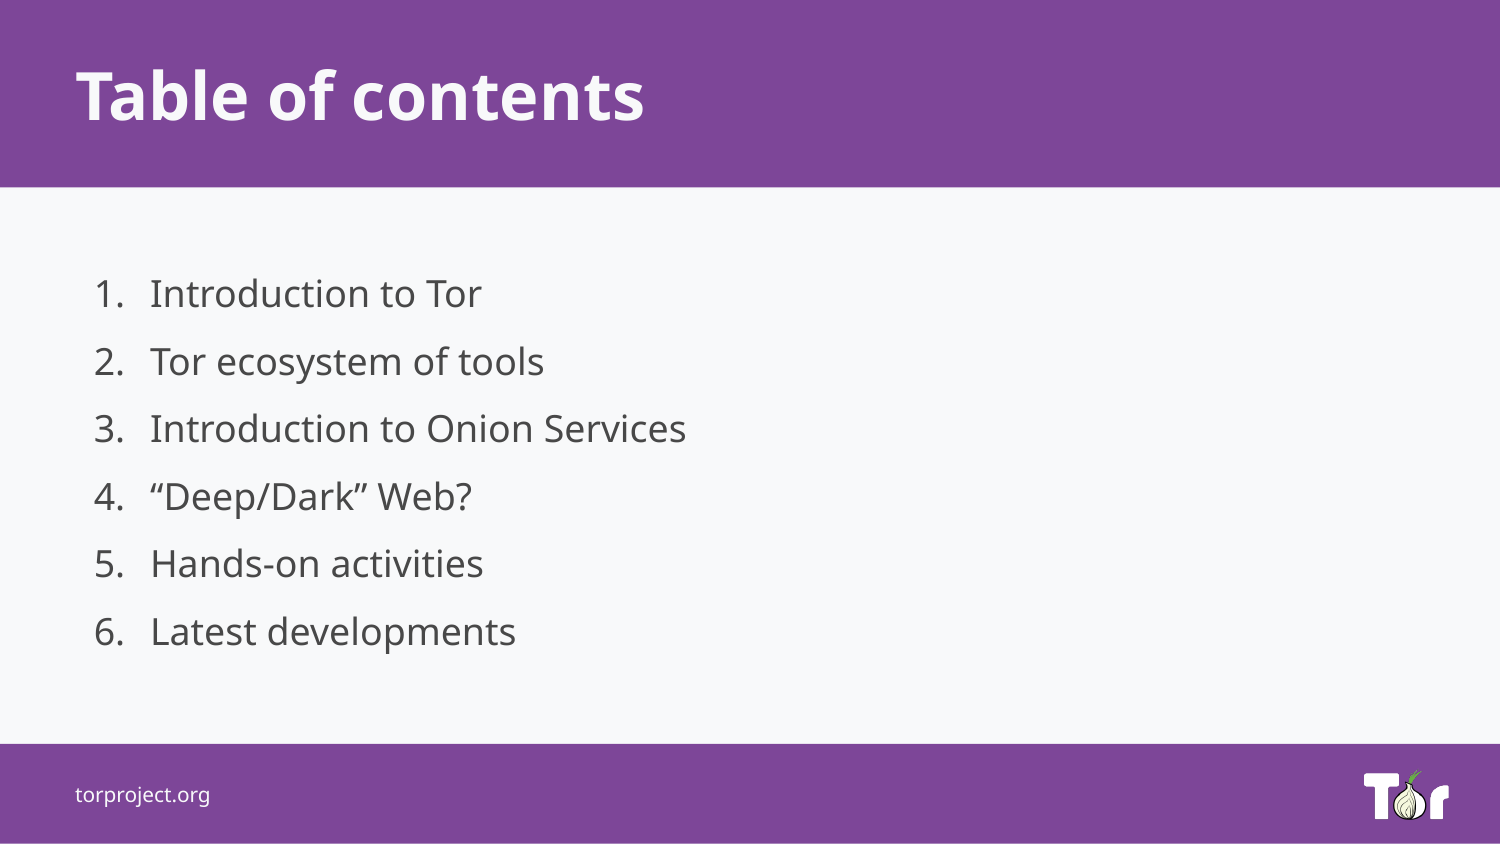

# Table of contents
Introduction to Tor
Tor ecosystem of tools
Introduction to Onion Services
“Deep/Dark” Web?
Hands-on activities
Latest developments